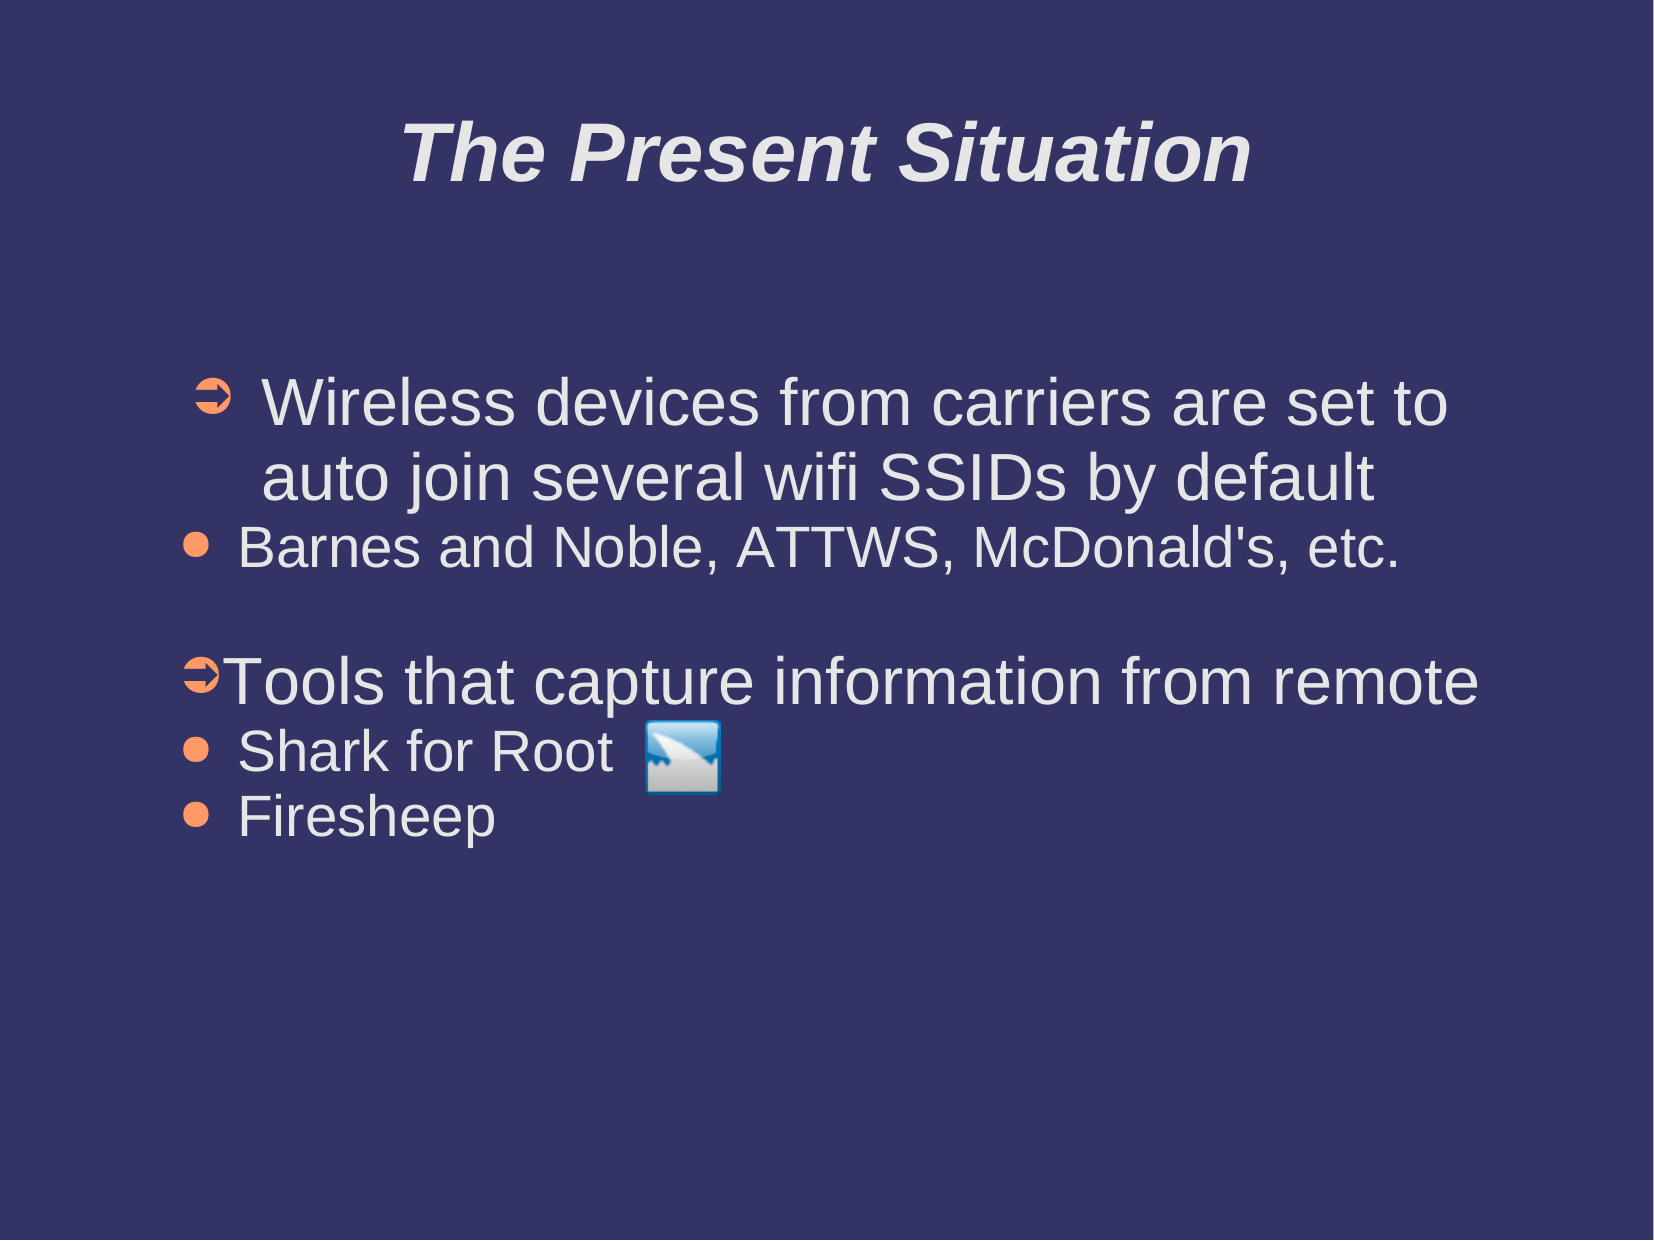

# The Present Situation
Wireless devices from carriers are set to auto join several wifi SSIDs by default
Barnes and Noble, ATTWS, McDonald's, etc.
Tools that capture information from remote
Shark for Root
Firesheep